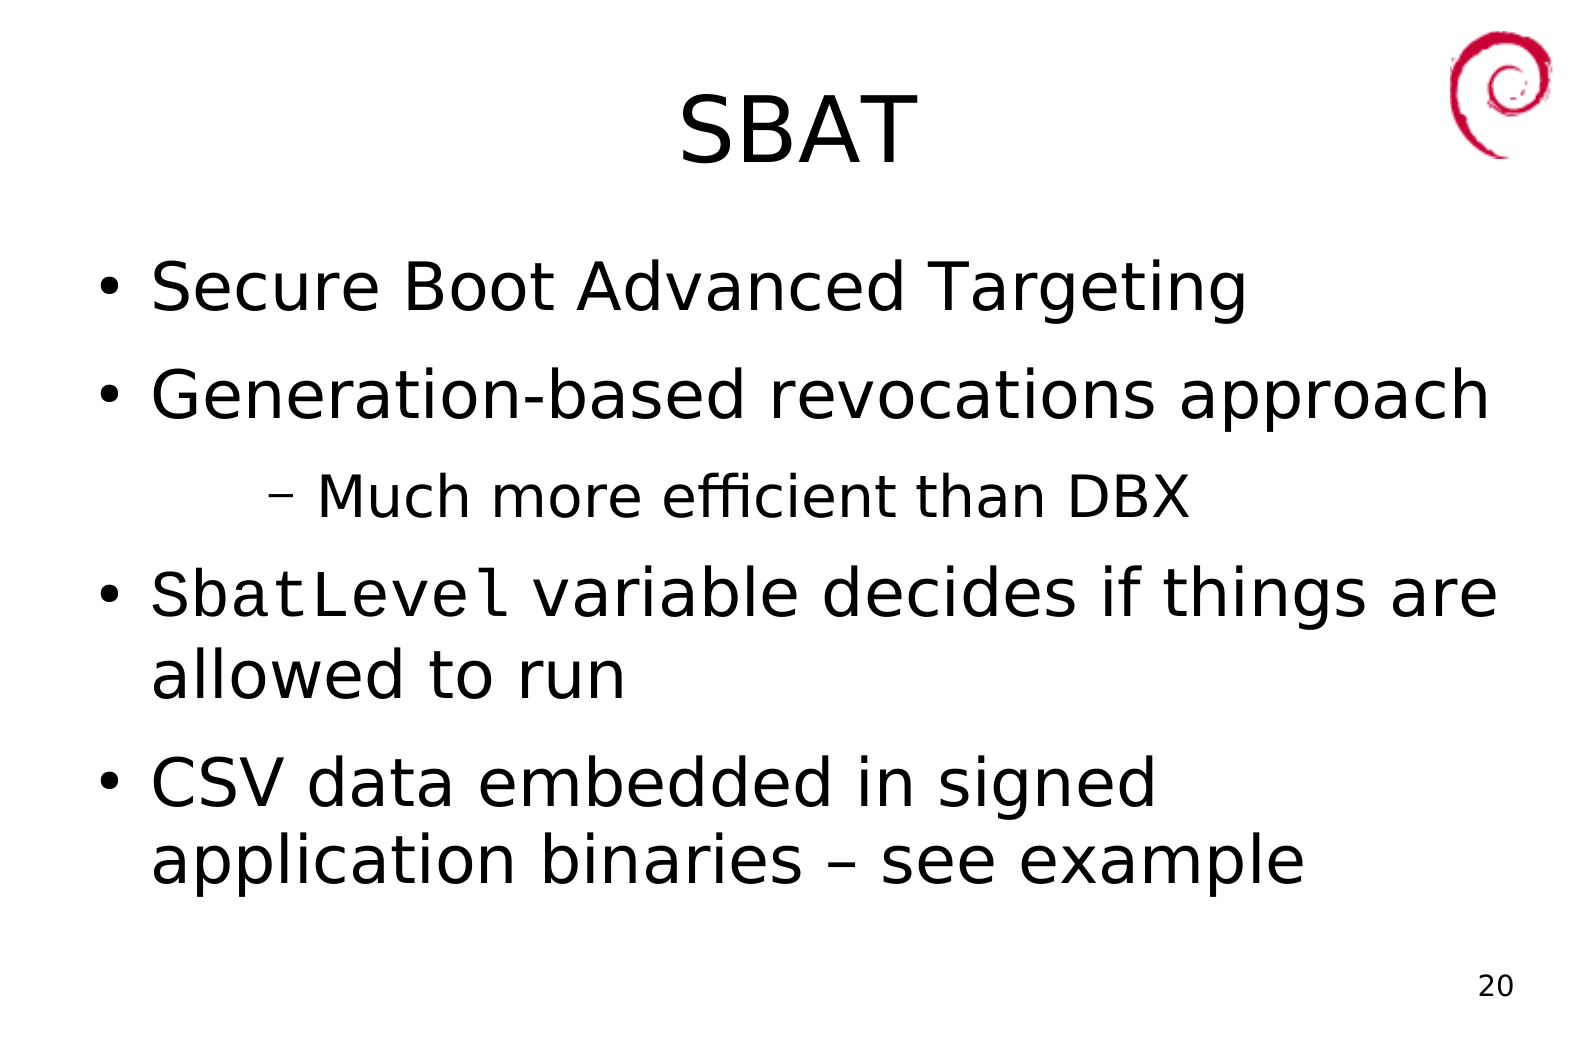

# SBAT
Secure Boot Advanced Targeting
Generation-based revocations approach
Much more efficient than DBX
SbatLevel variable decides if things are allowed to run
CSV data embedded in signed application binaries – see example
20